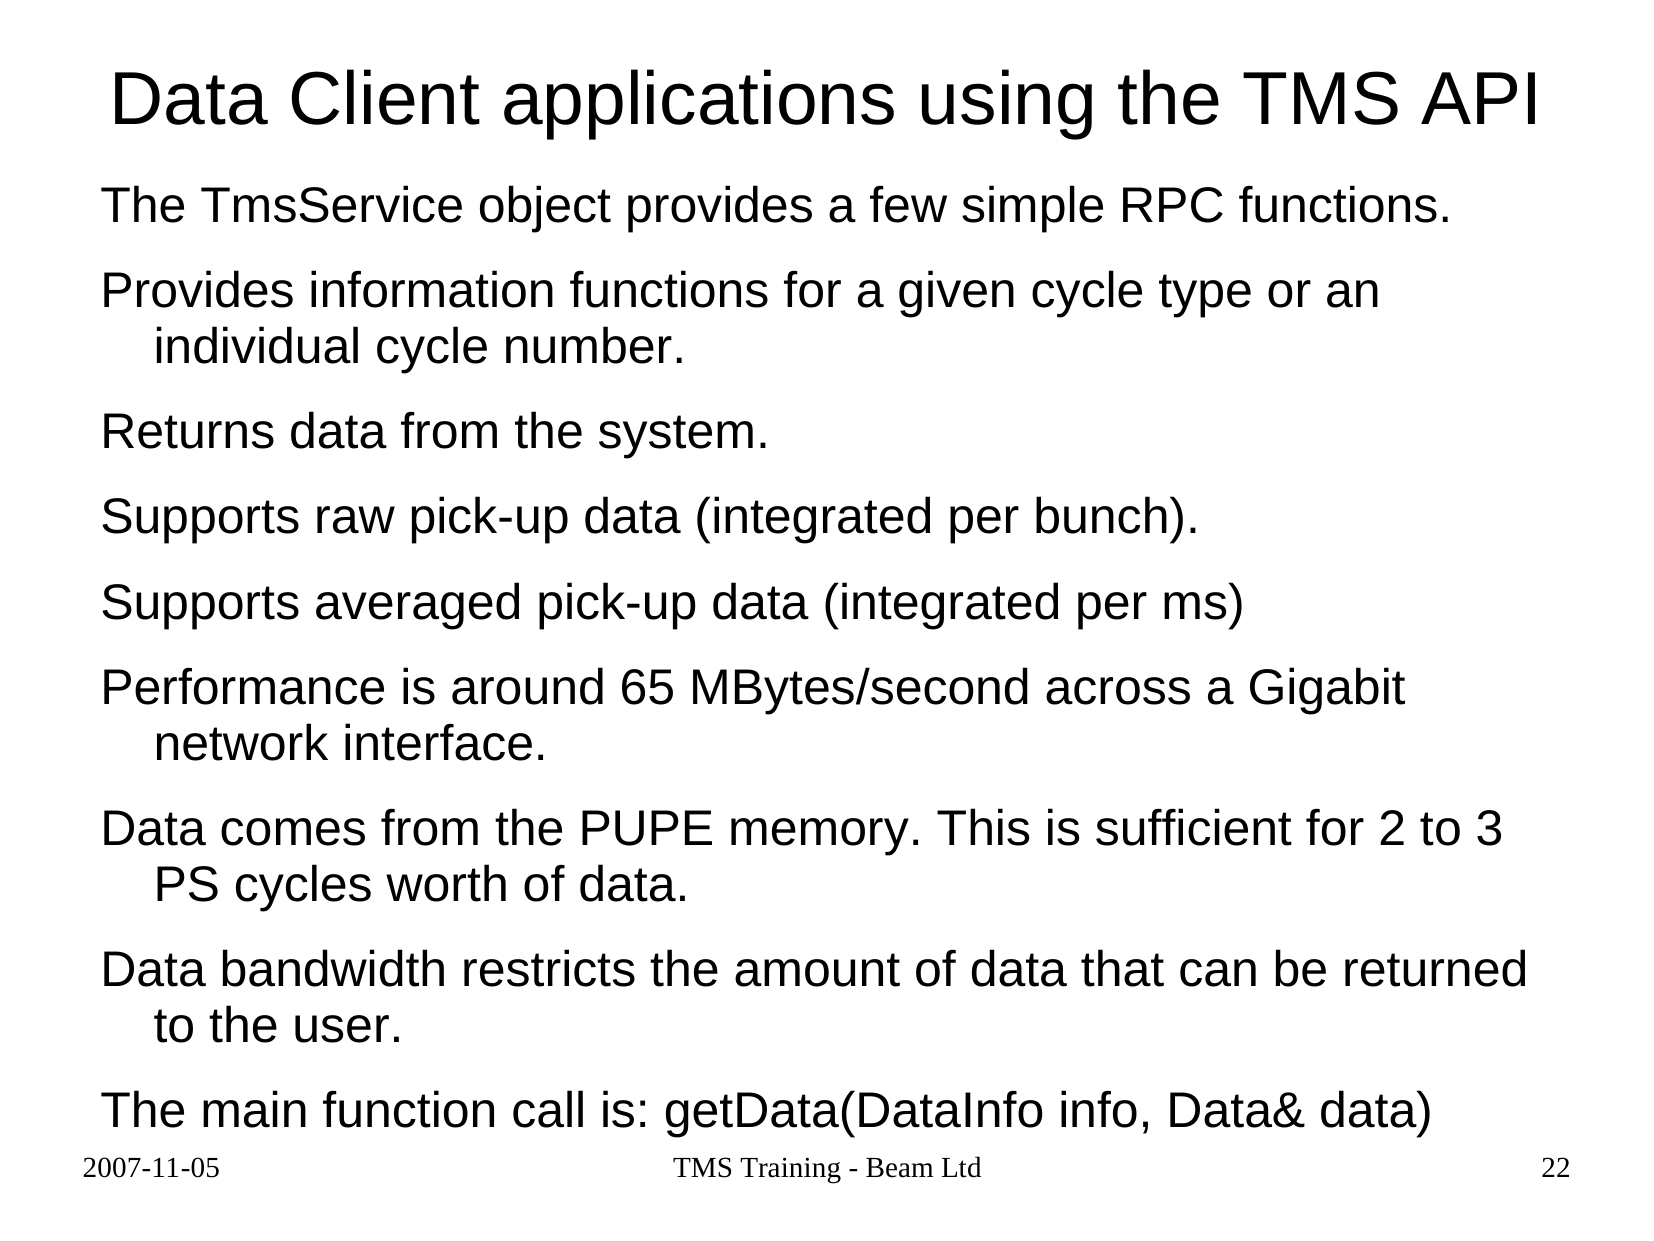

# Data Client applications using the TMS API
The TmsService object provides a few simple RPC functions.
Provides information functions for a given cycle type or an individual cycle number.
Returns data from the system.
Supports raw pick-up data (integrated per bunch).
Supports averaged pick-up data (integrated per ms)
Performance is around 65 MBytes/second across a Gigabit network interface.
Data comes from the PUPE memory. This is sufficient for 2 to 3 PS cycles worth of data.
Data bandwidth restricts the amount of data that can be returned to the user.
The main function call is: getData(DataInfo info, Data& data)
22